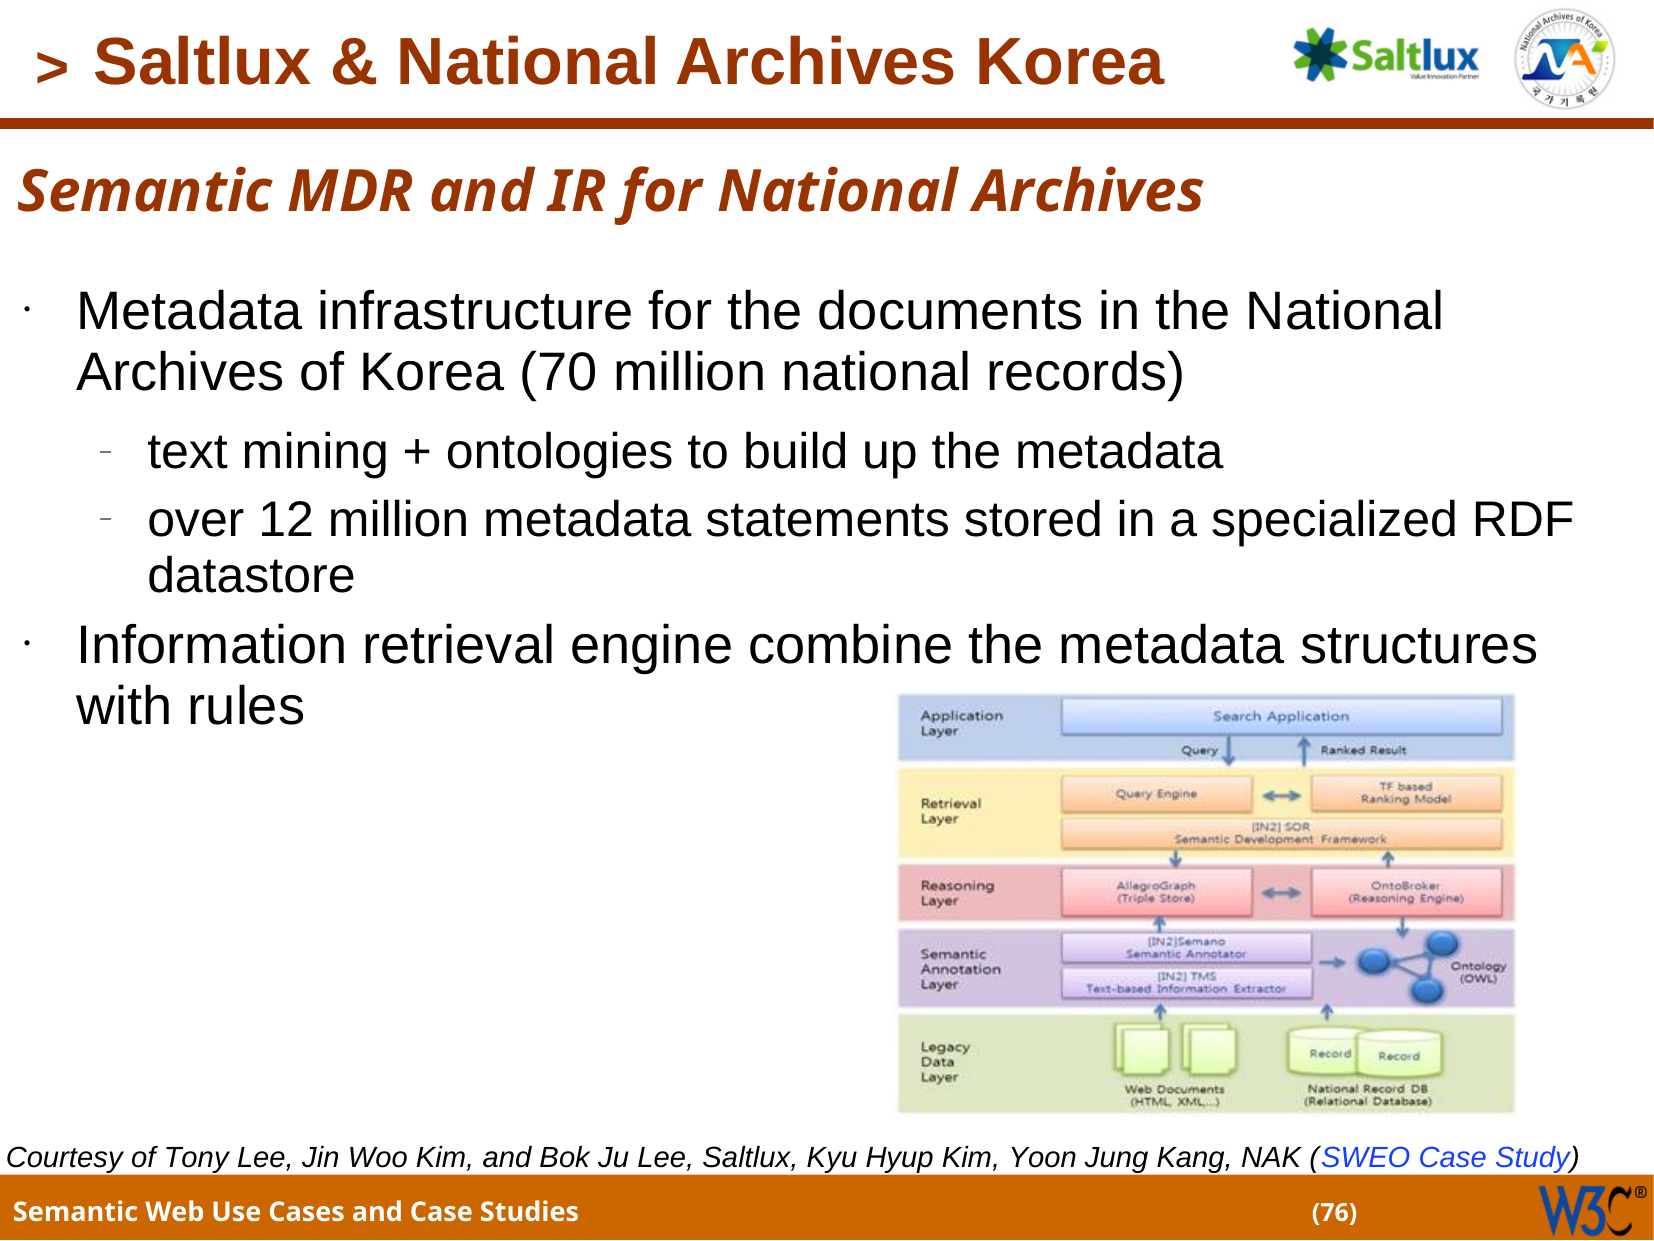

# Saltlux & National Archives Korea
Semantic MDR and IR for National Archives
Metadata infrastructure for the documents in the National Archives of Korea (70 million national records)
text mining + ontologies to build up the metadata
over 12 million metadata statements stored in a specialized RDF datastore
Information retrieval engine combine the metadata structures with rules
Courtesy of Tony Lee, Jin Woo Kim, and Bok Ju Lee, Saltlux, Kyu Hyup Kim, Yoon Jung Kang, NAK (SWEO Case Study)